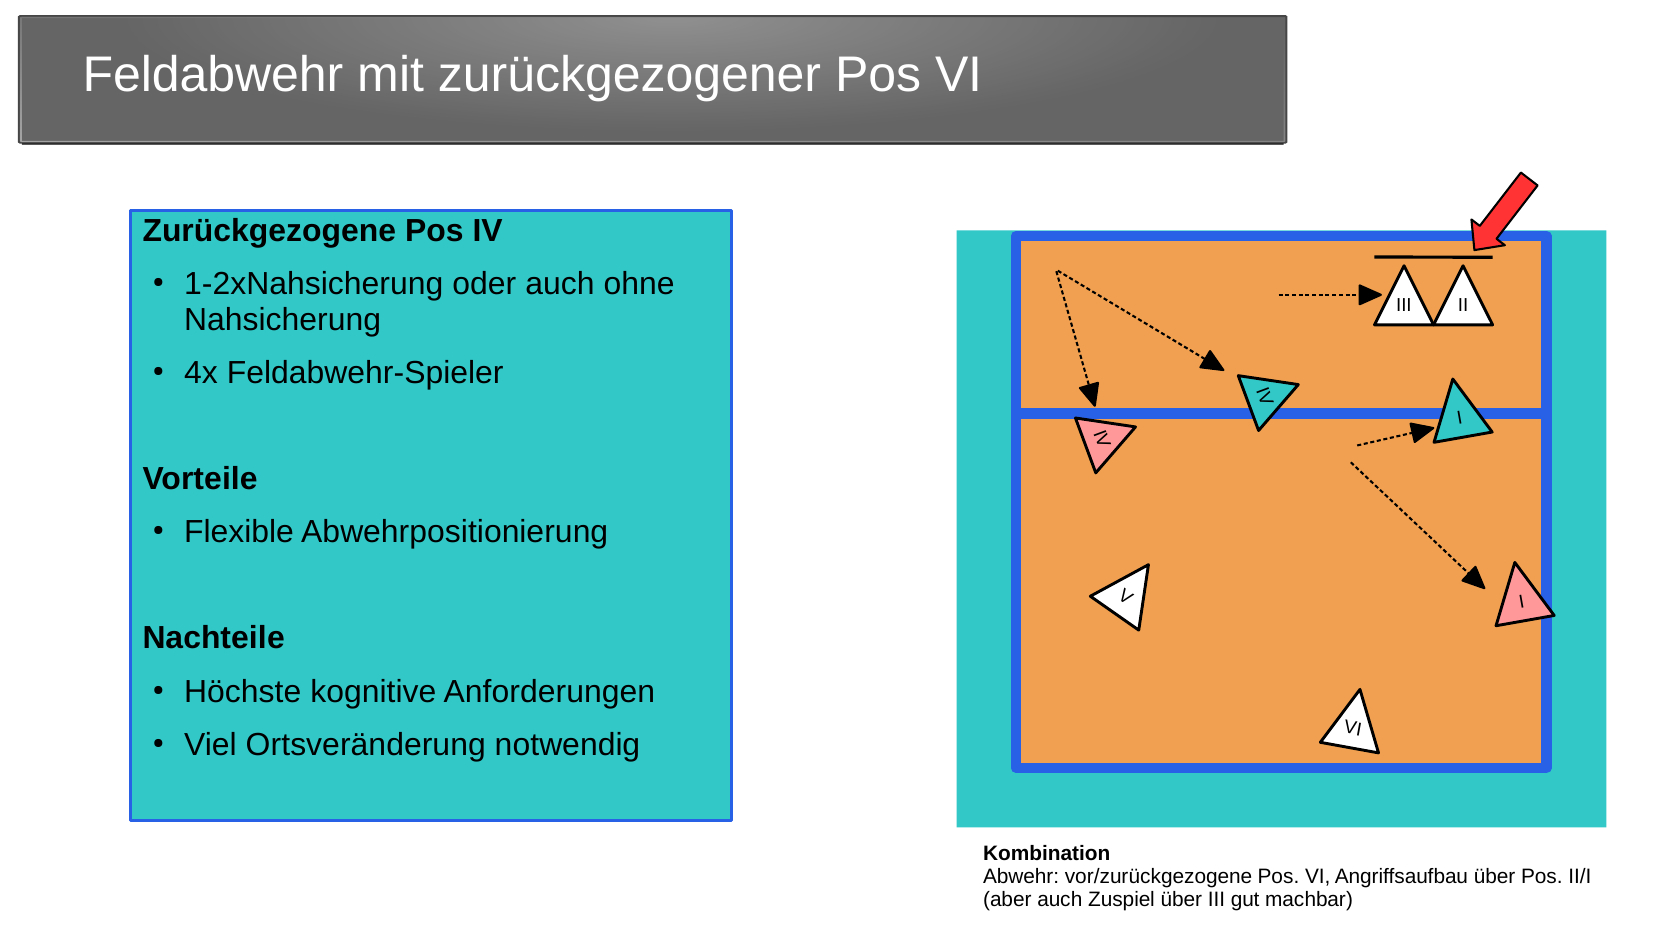

# Feldabwehr mit zurückgezogener Pos VI
Zurückgezogene Pos IV
1-2xNahsicherung oder auch ohne Nahsicherung
4x Feldabwehr-Spieler
Vorteile
Flexible Abwehrpositionierung
Nachteile
Höchste kognitive Anforderungen
Viel Ortsveränderung notwendig
sss
II
III
IV
I
IV
V
I
VI
Kombination
Abwehr: vor/zurückgezogene Pos. VI, Angriffsaufbau über Pos. II/I (aber auch Zuspiel über III gut machbar)
I
I
I
I
I
I
II
II
II
III
III
III
IV
IV
IV
V
V
V
VI
VI
VI